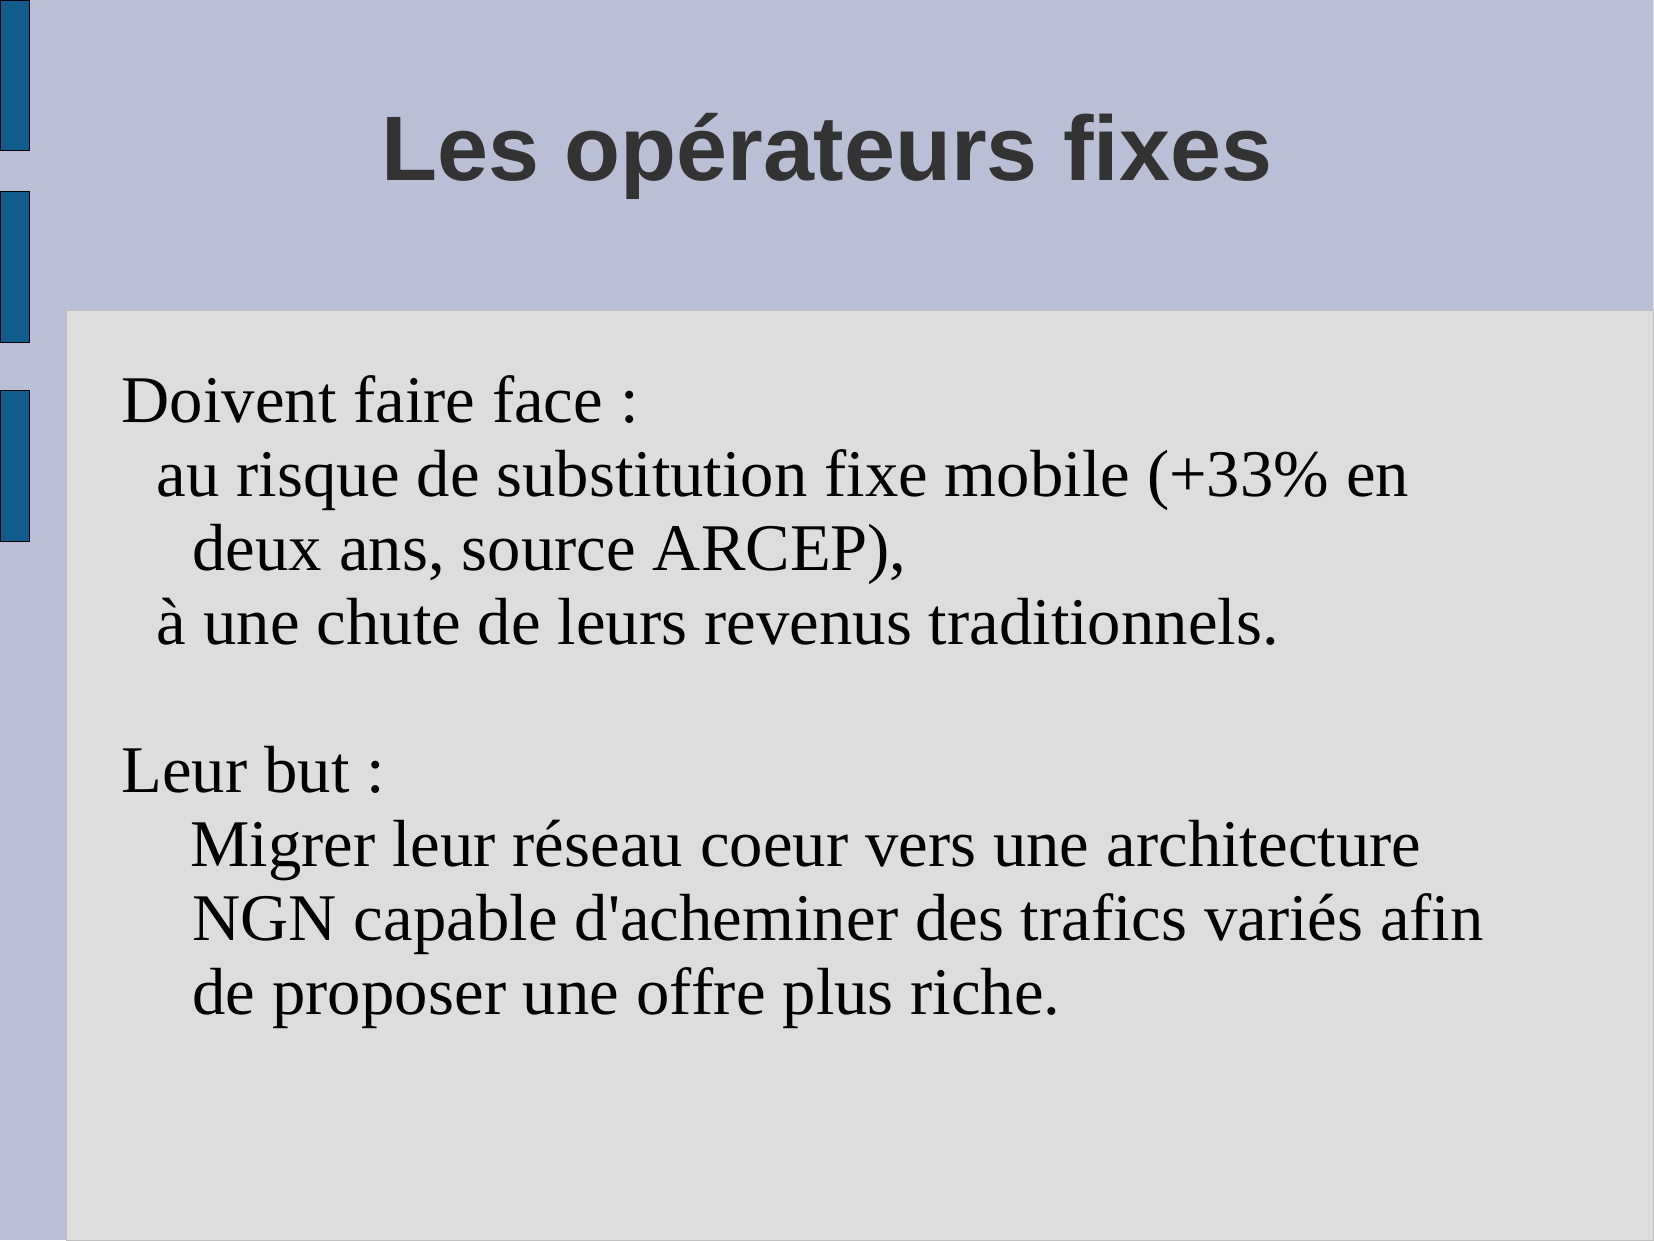

# Les opérateurs fixes
Doivent faire face :
au risque de substitution fixe mobile (+33% en deux ans, source ARCEP),
à une chute de leurs revenus traditionnels.
Leur but :
 Migrer leur réseau coeur vers une architecture NGN capable d'acheminer des trafics variés afin de proposer une offre plus riche.